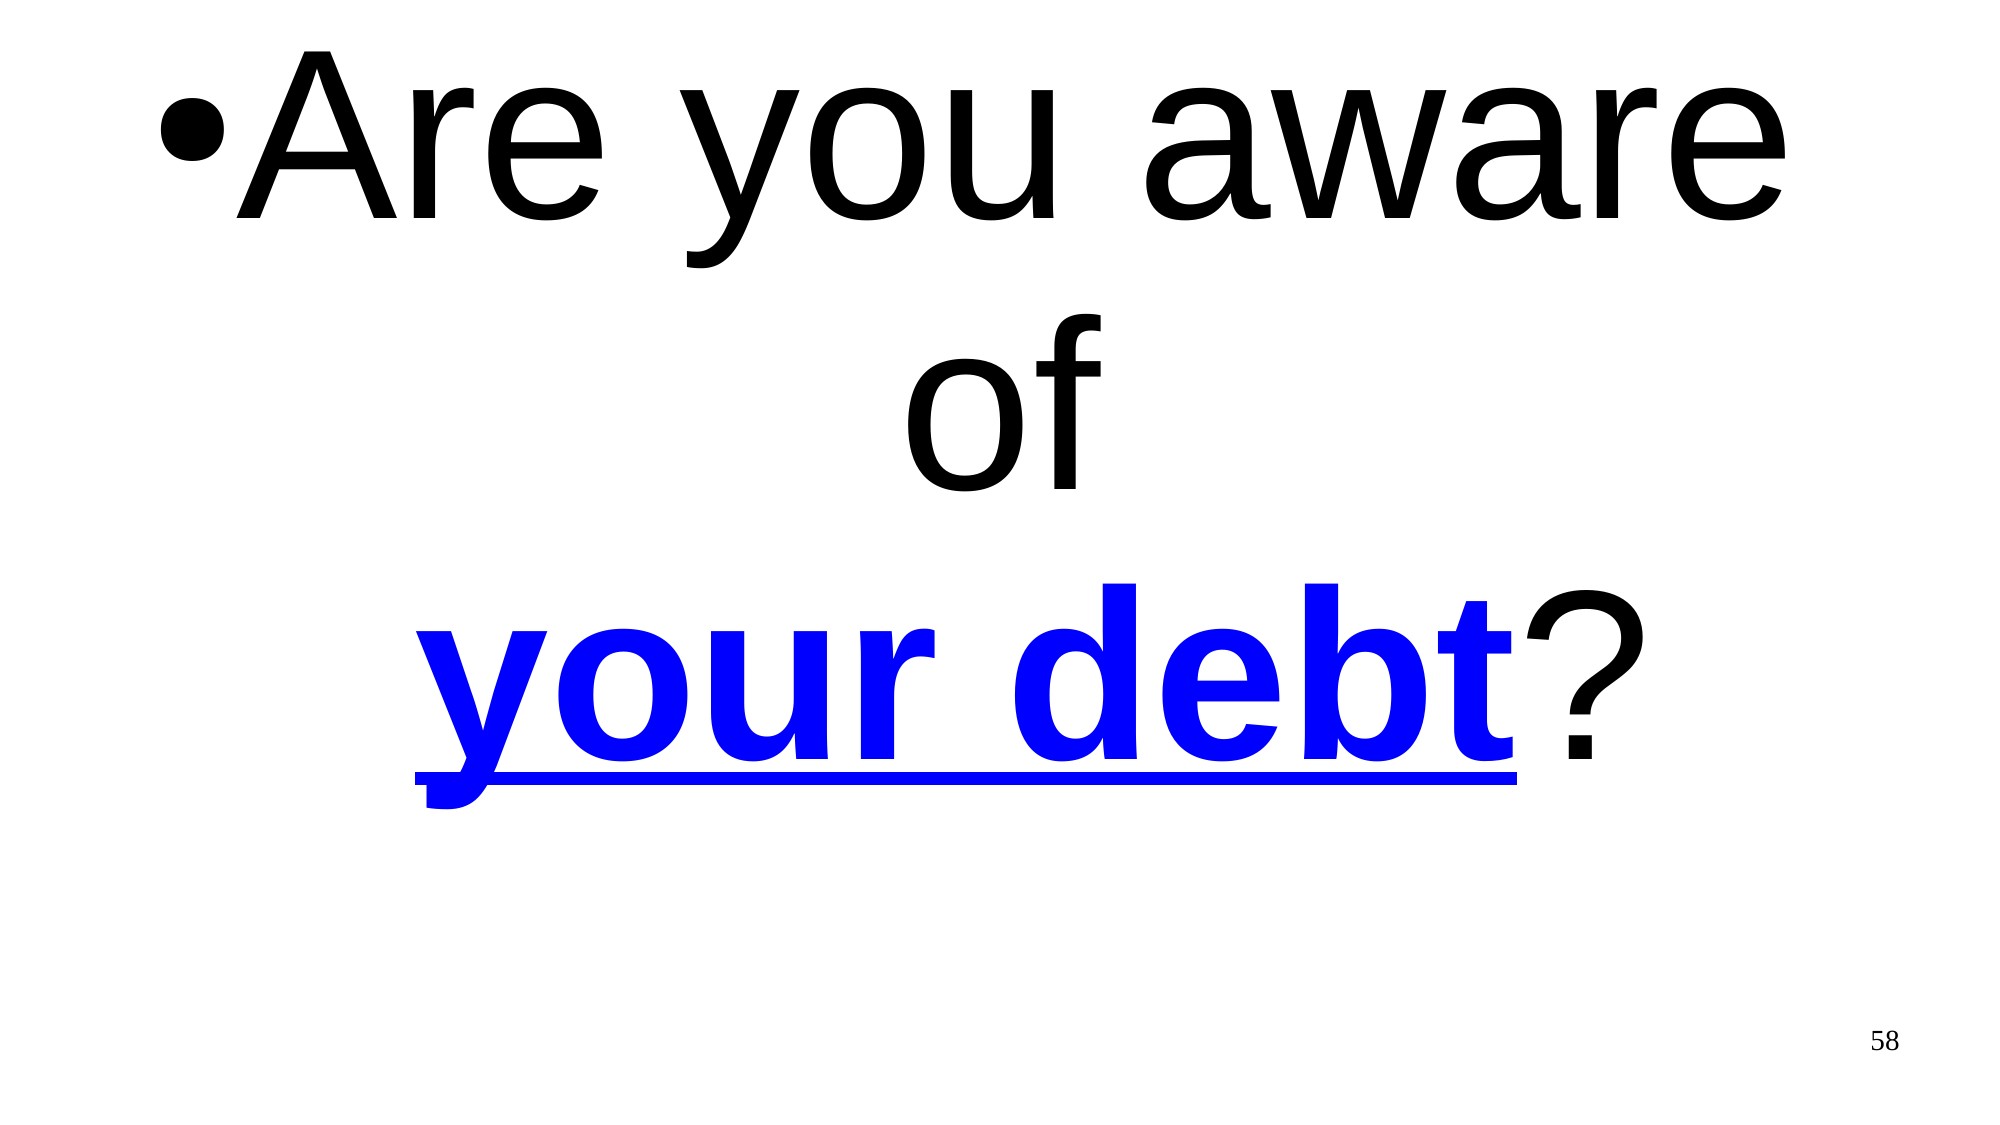

# Are you aware of your debt?
58